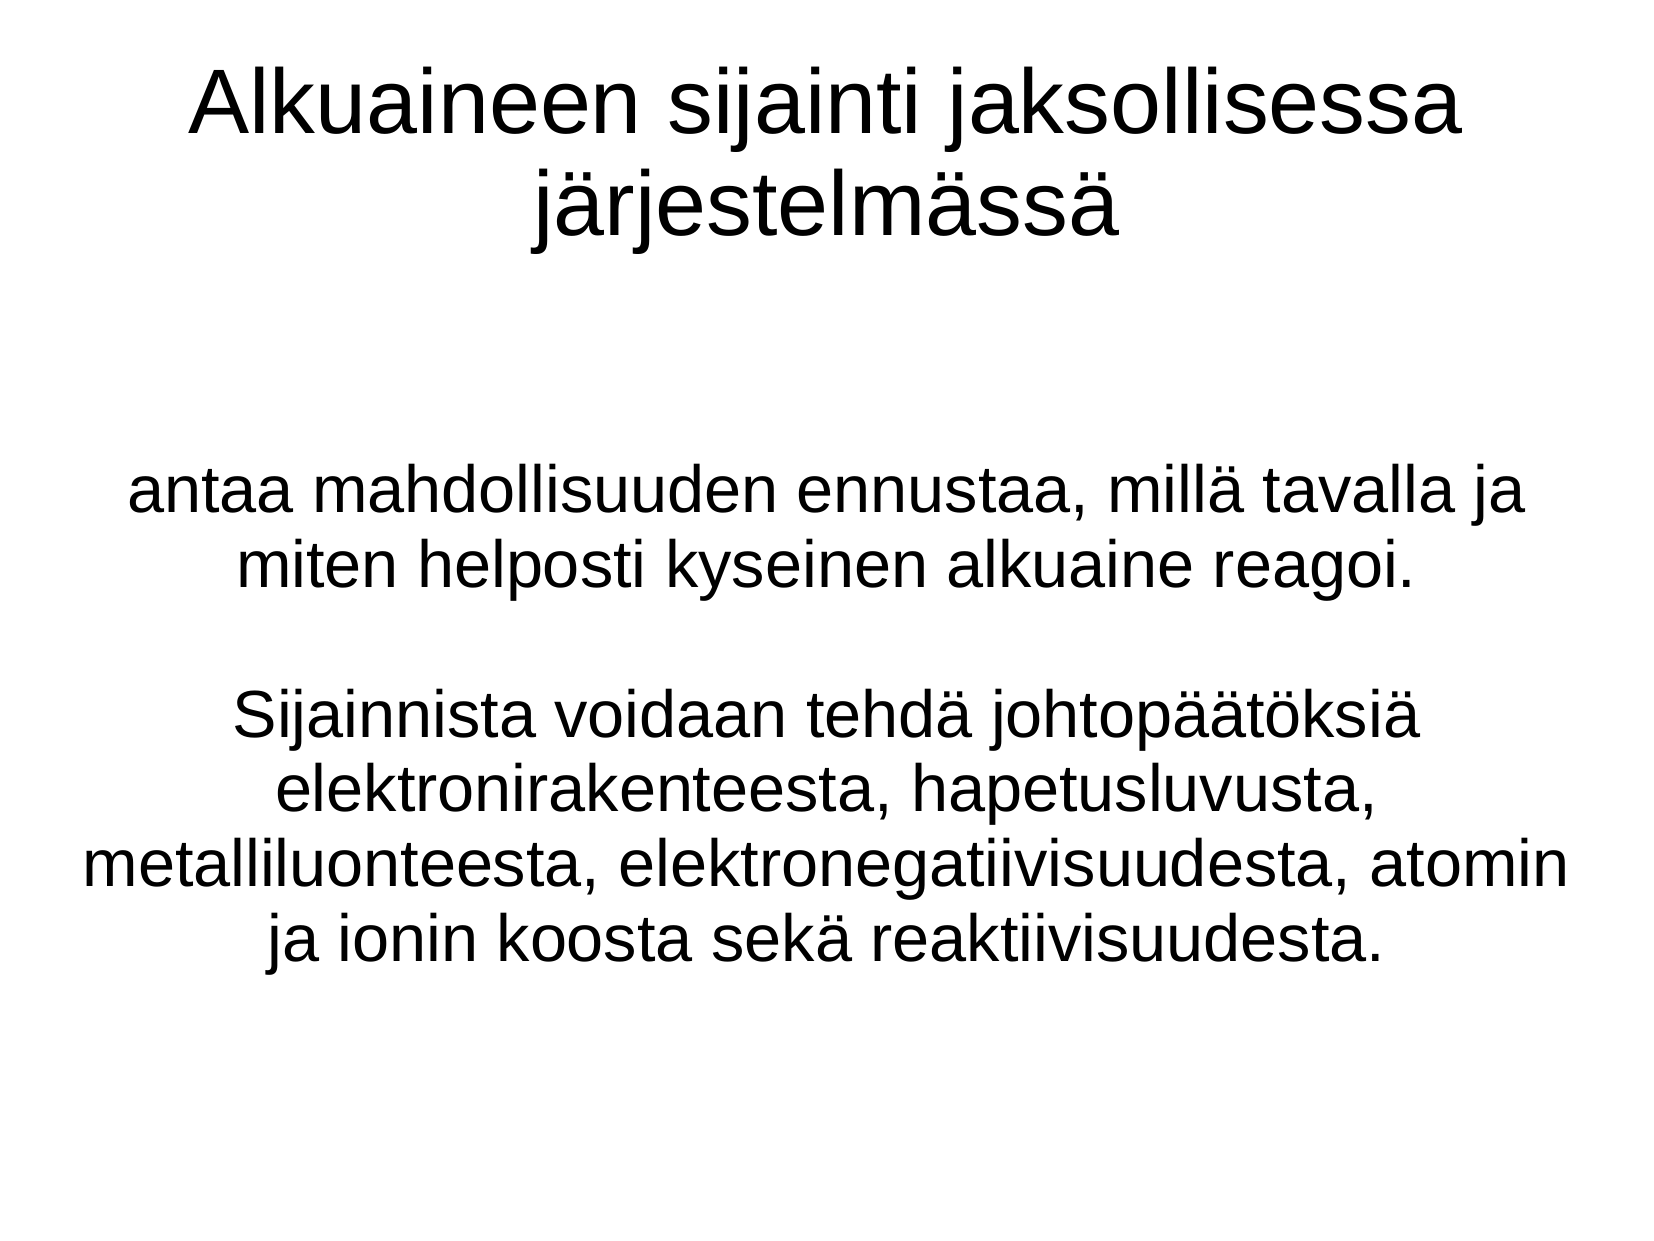

# Alkuaineen sijainti jaksollisessa järjestelmässä
antaa mahdollisuuden ennustaa, millä tavalla ja miten helposti kyseinen alkuaine reagoi.
Sijainnista voidaan tehdä johtopäätöksiä elektronirakenteesta, hapetusluvusta, metalliluonteesta, elektronegatiivisuudesta, atomin ja ionin koosta sekä reaktiivisuudesta.